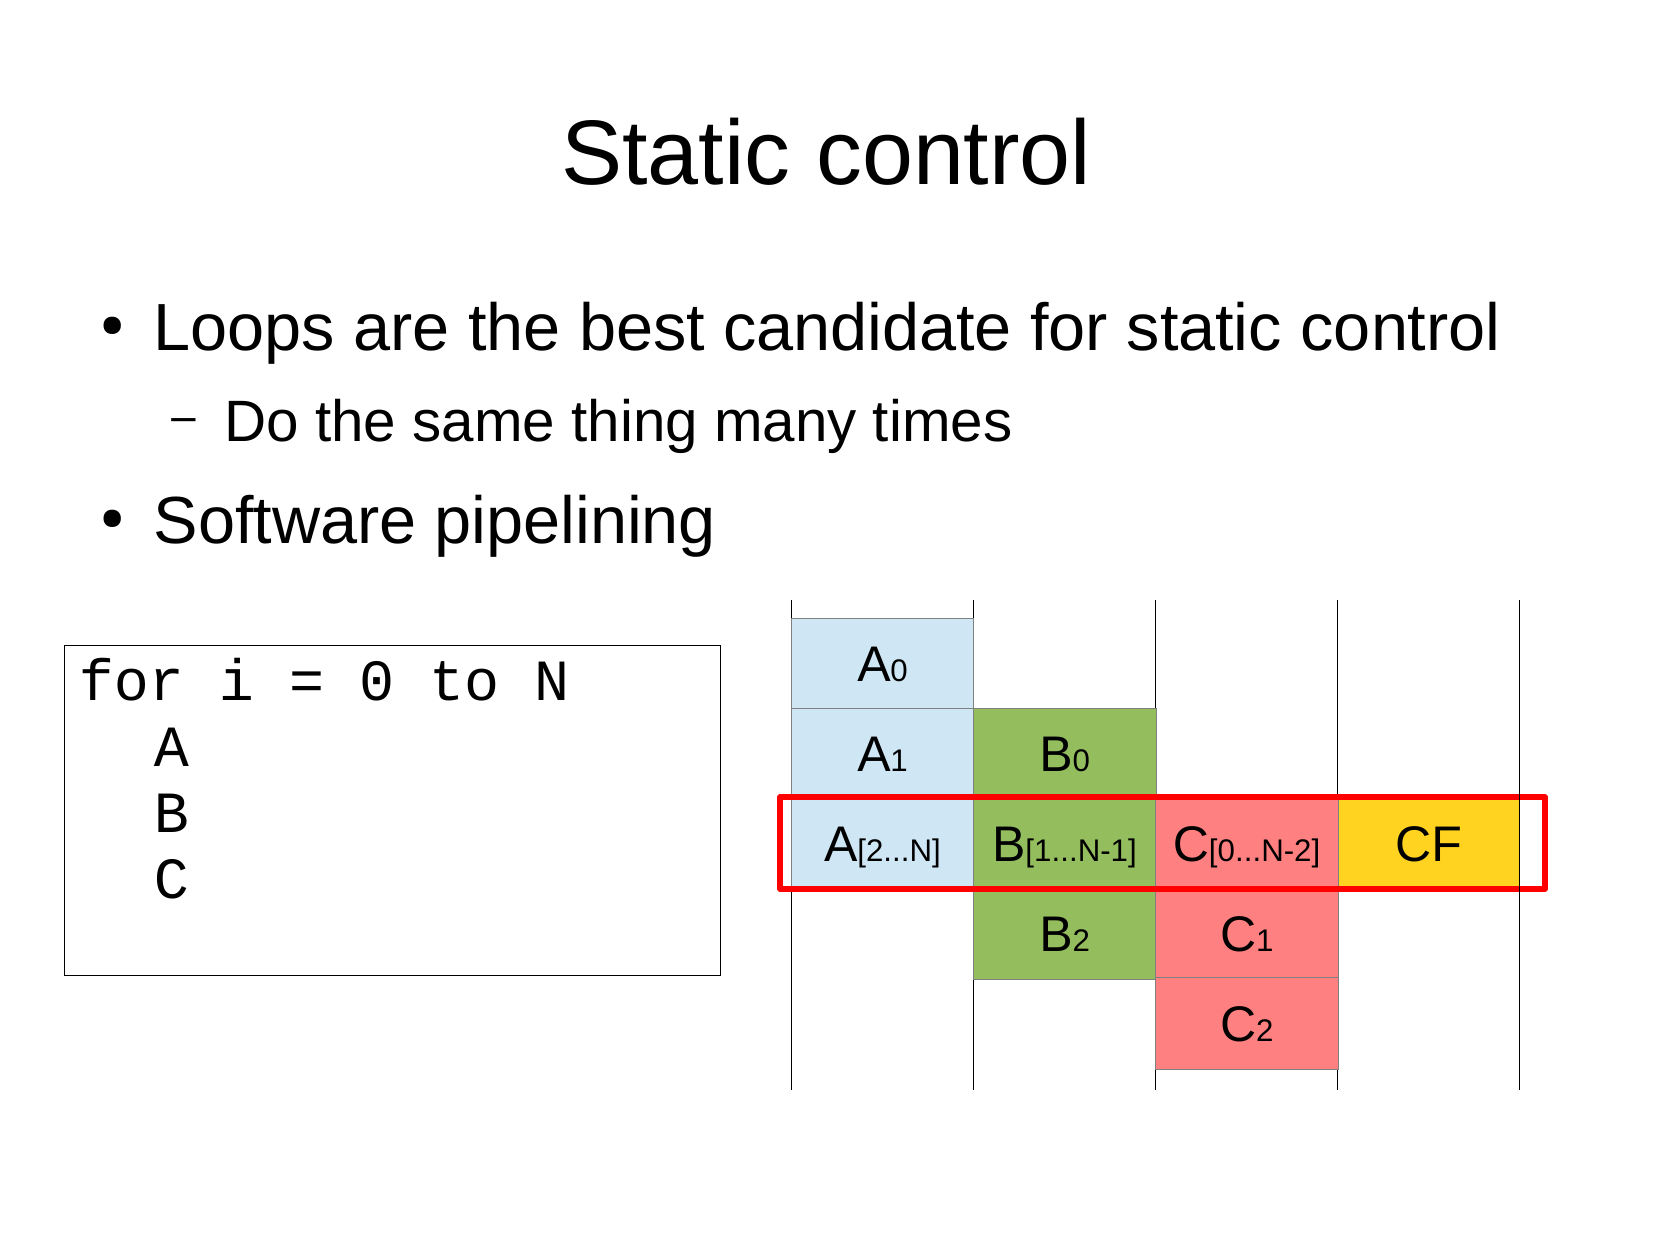

# Static control
Loops are the best candidate for static control
Do the same thing many times
Software pipelining
A0
for i = 0 to N
	A
	B
	C
A1
B0
A[2...N]
B[1...N-1]
C[0...N-2]
CF
B2
C1
C2